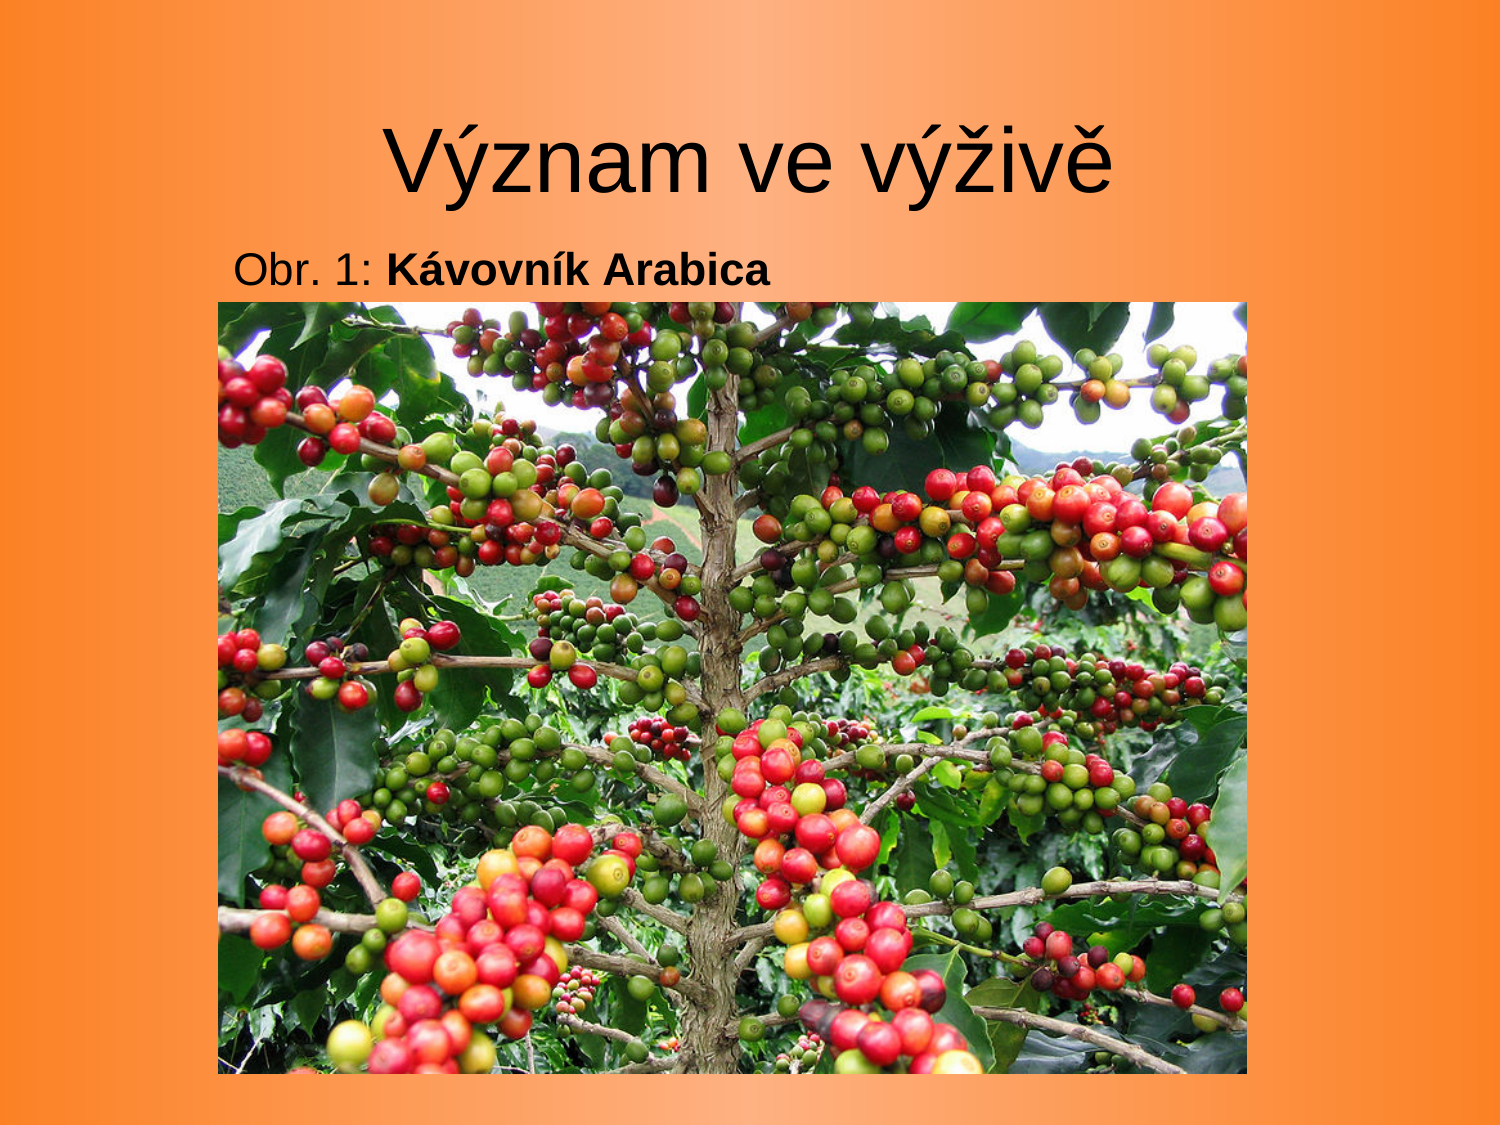

# Význam ve výživě
Obr. 1: Kávovník Arabica